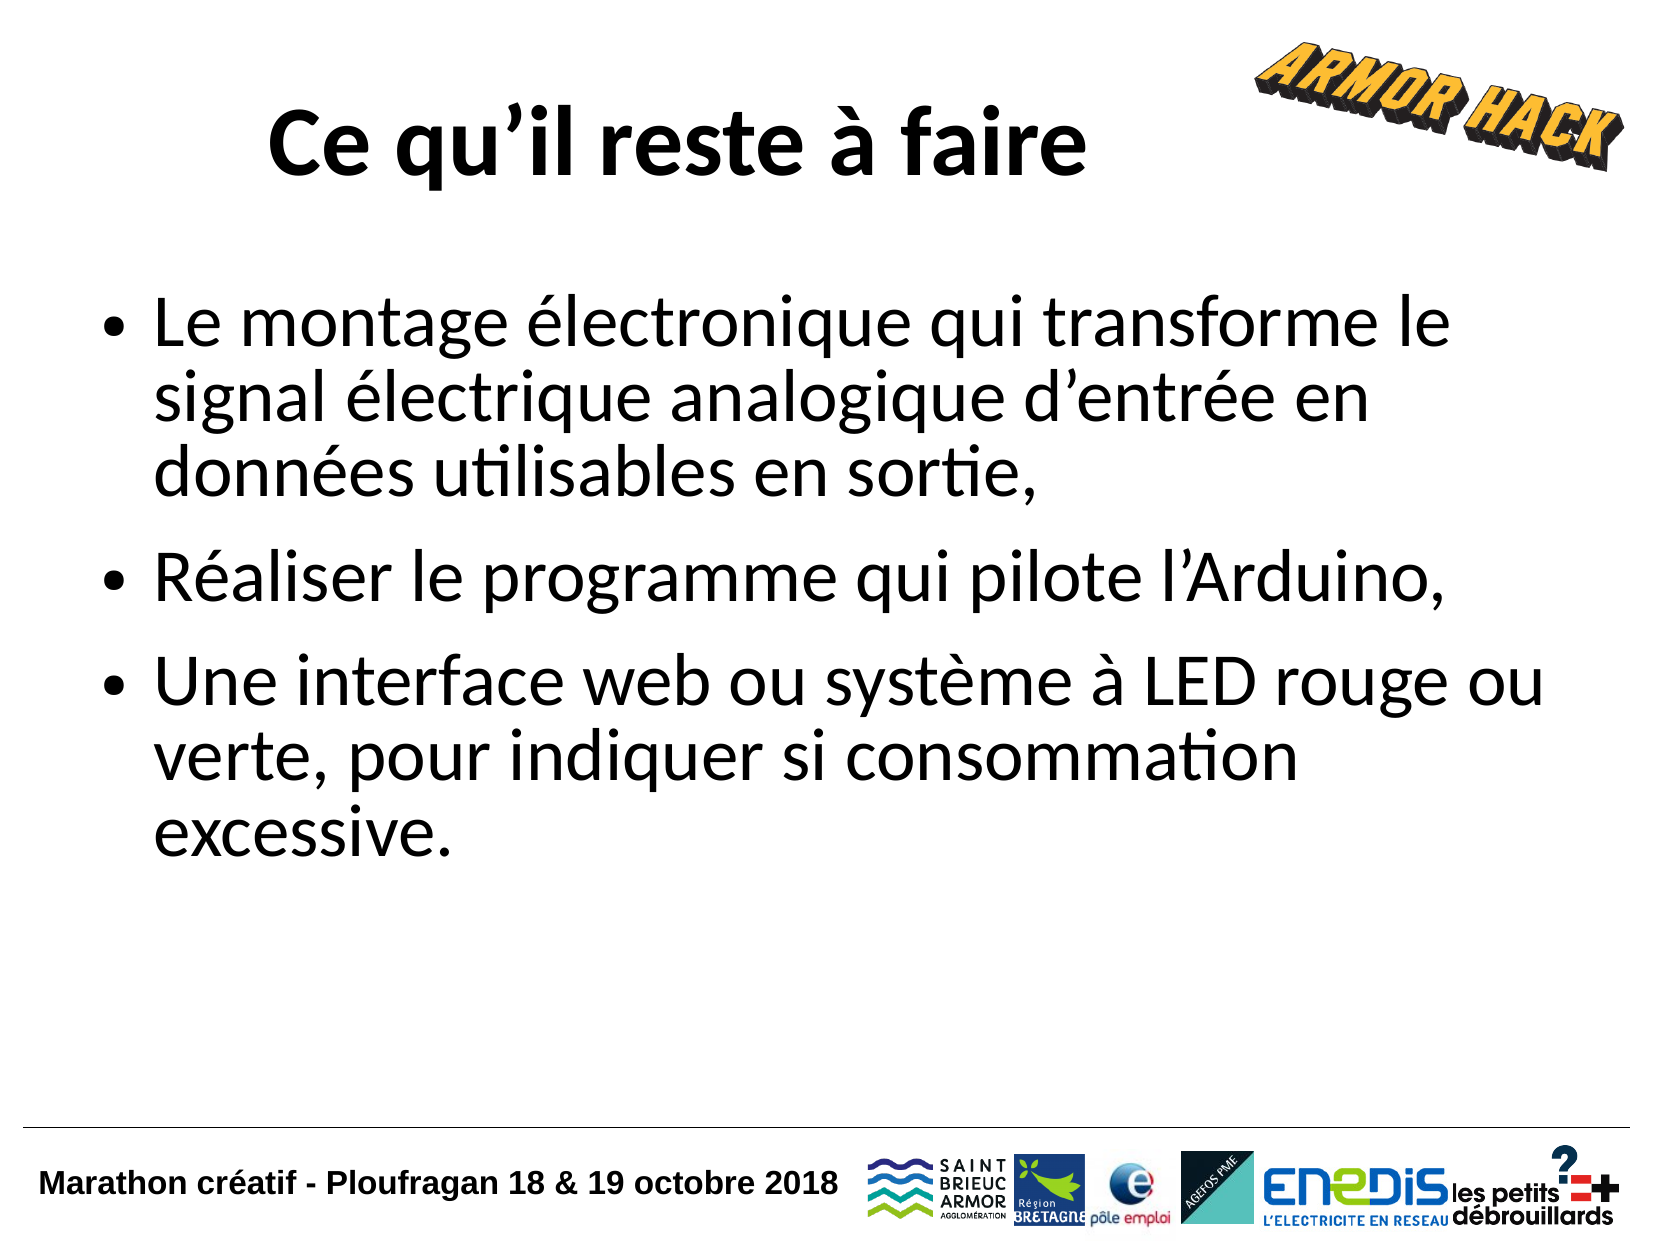

# Ce qu’il reste à faire
Le montage électronique qui transforme le signal électrique analogique d’entrée en données utilisables en sortie,
Réaliser le programme qui pilote l’Arduino,
Une interface web ou système à LED rouge ou verte, pour indiquer si consommation excessive.
Marathon créatif - Ploufragan 18 & 19 octobre 2018